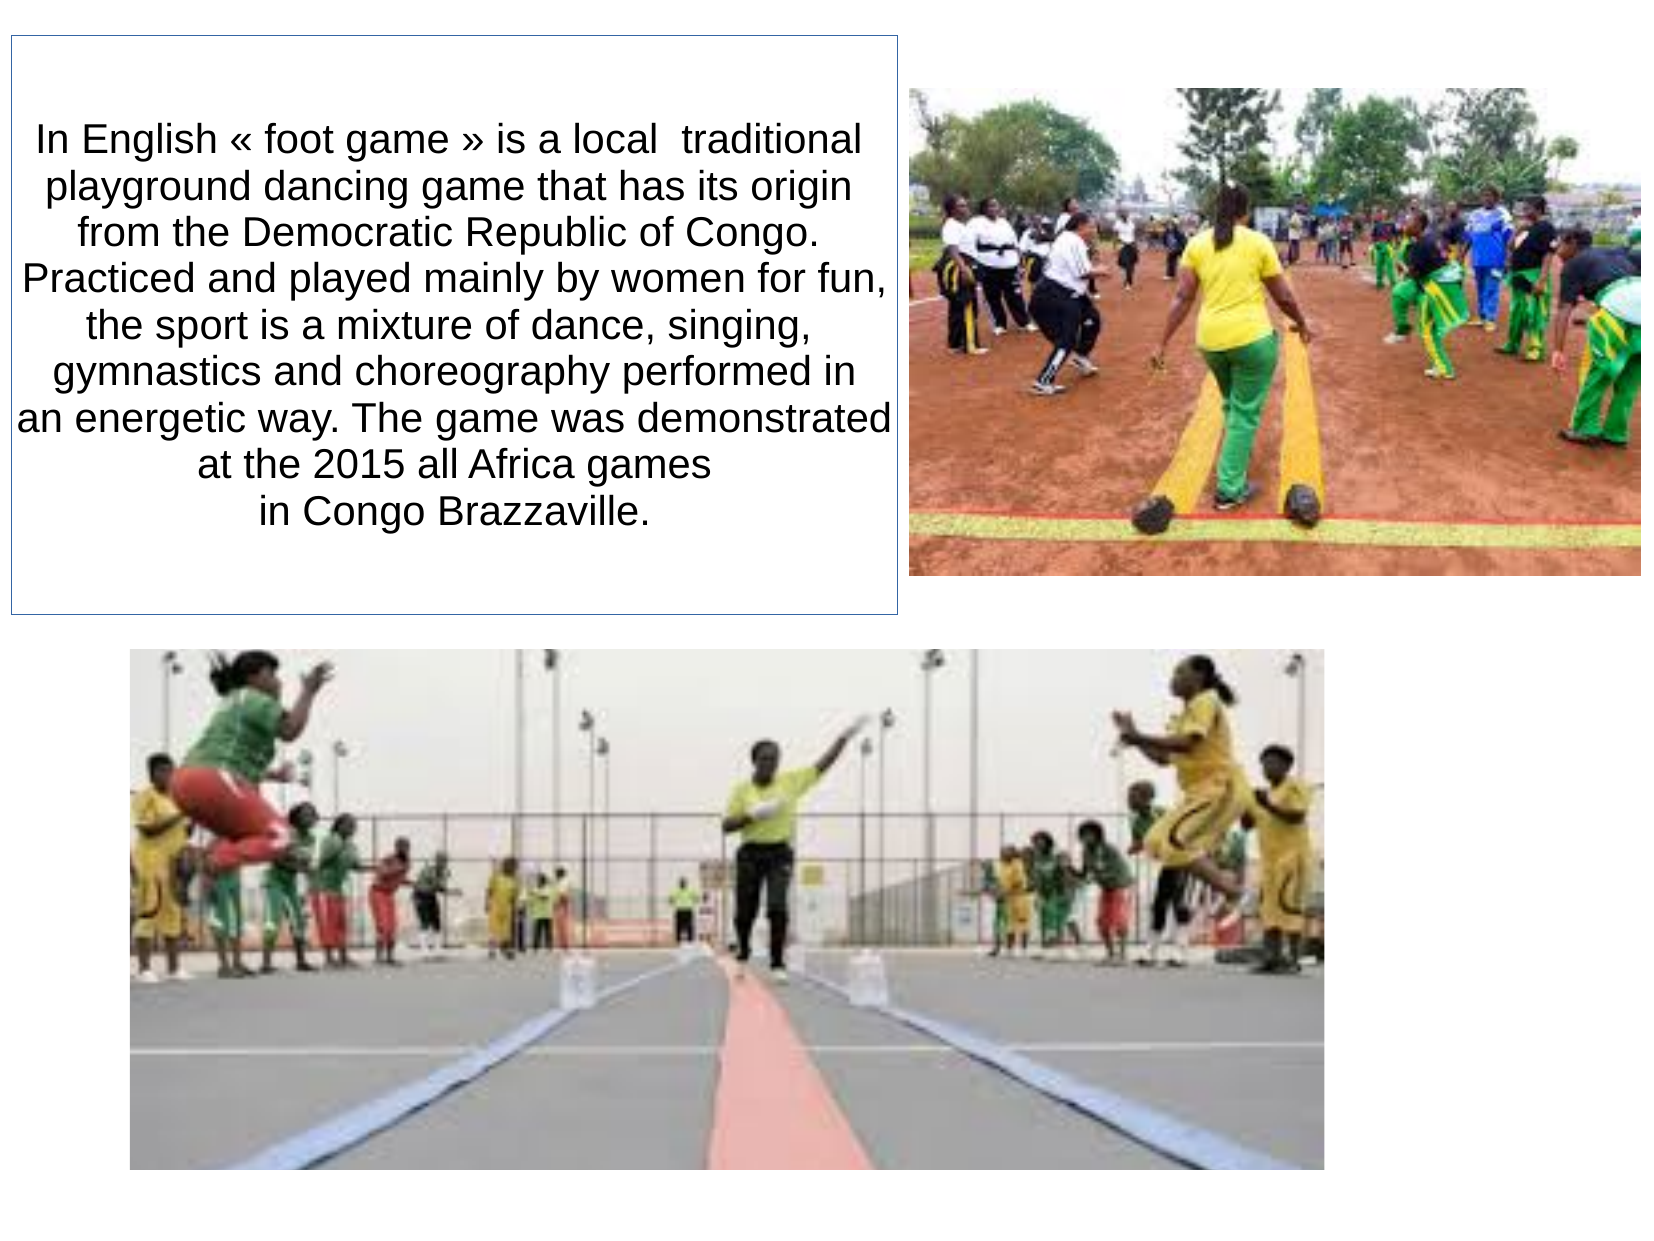

In English « foot game » is a local traditional
playground dancing game that has its origin
from the Democratic Republic of Congo.
Practiced and played mainly by women for fun,
the sport is a mixture of dance, singing,
gymnastics and choreography performed in
 an energetic way. The game was demonstrated
at the 2015 all Africa games
in Congo Brazzaville.